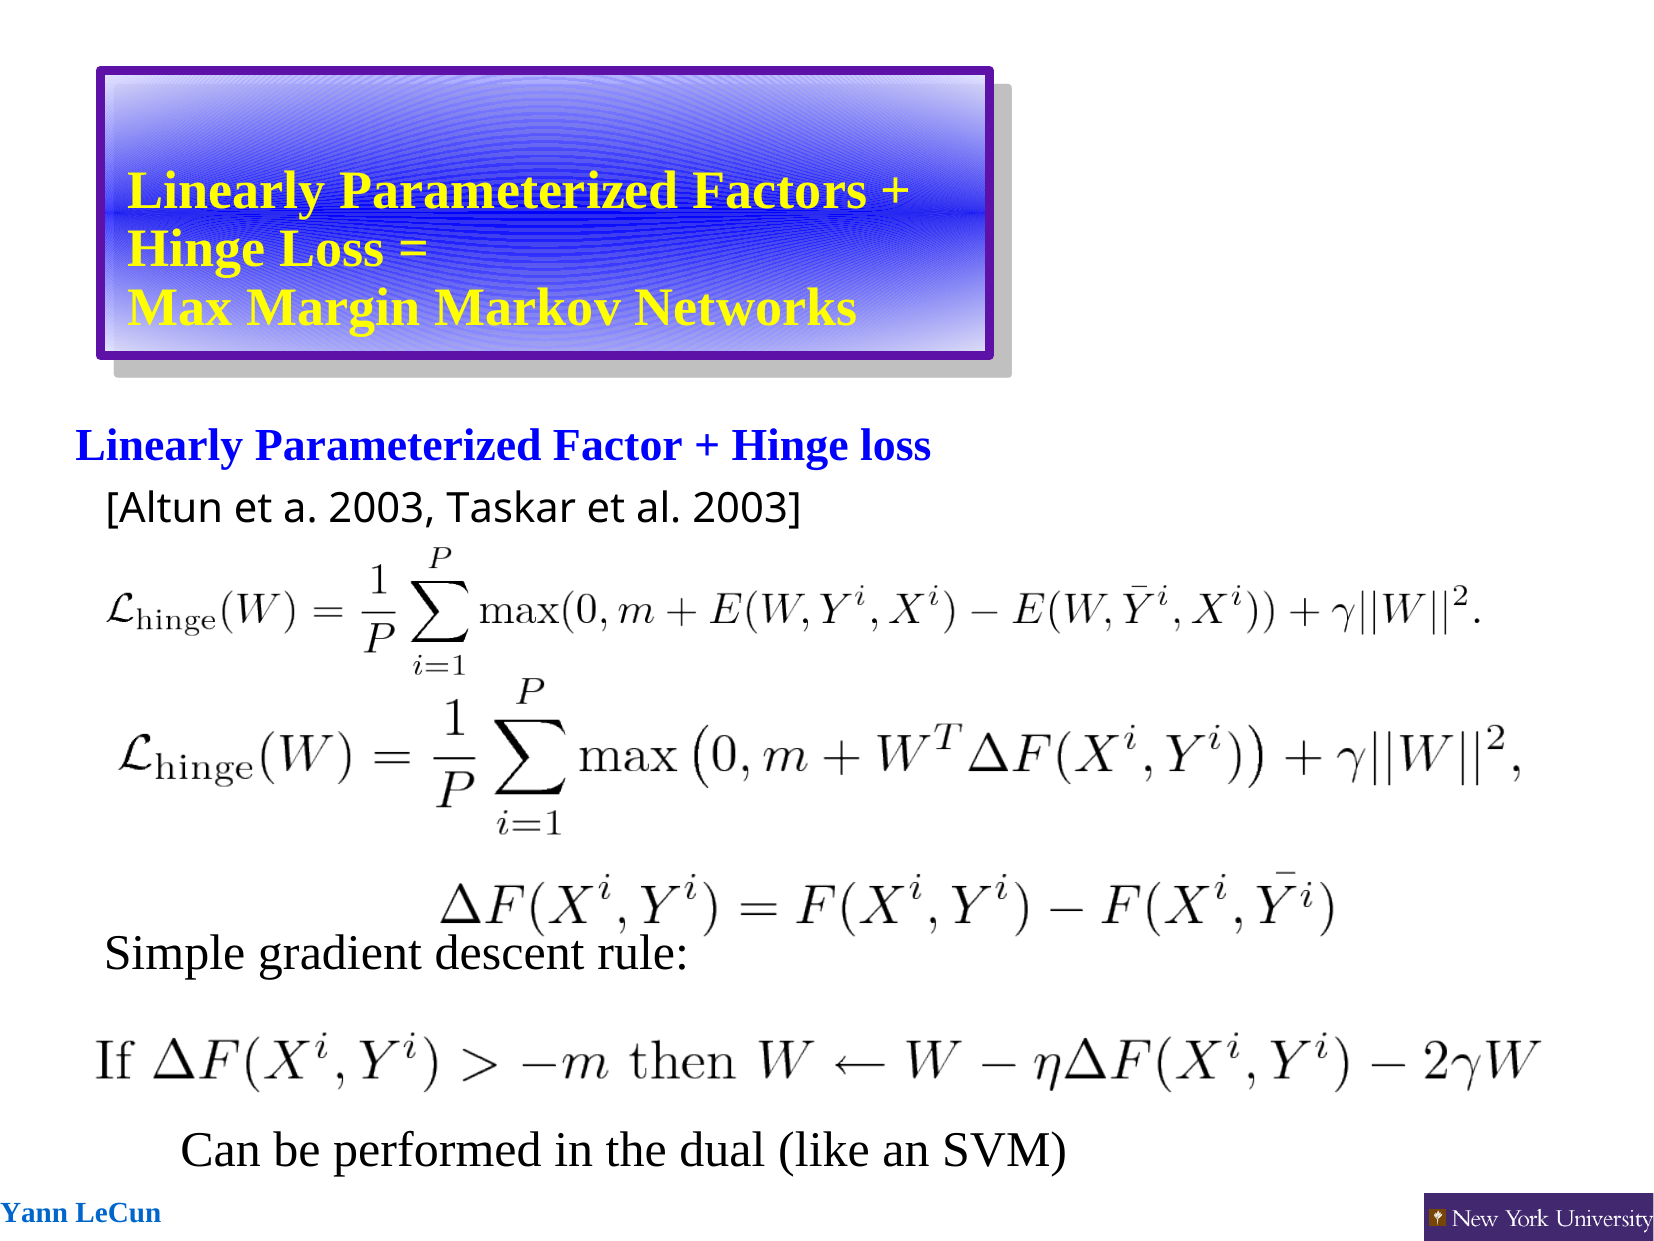

# Linearly Parameterized Factors + Hinge Loss = Max Margin Markov Networks
Linearly Parameterized Factor + Hinge loss
[Altun et a. 2003, Taskar et al. 2003]
Simple gradient descent rule:
Can be performed in the dual (like an SVM)